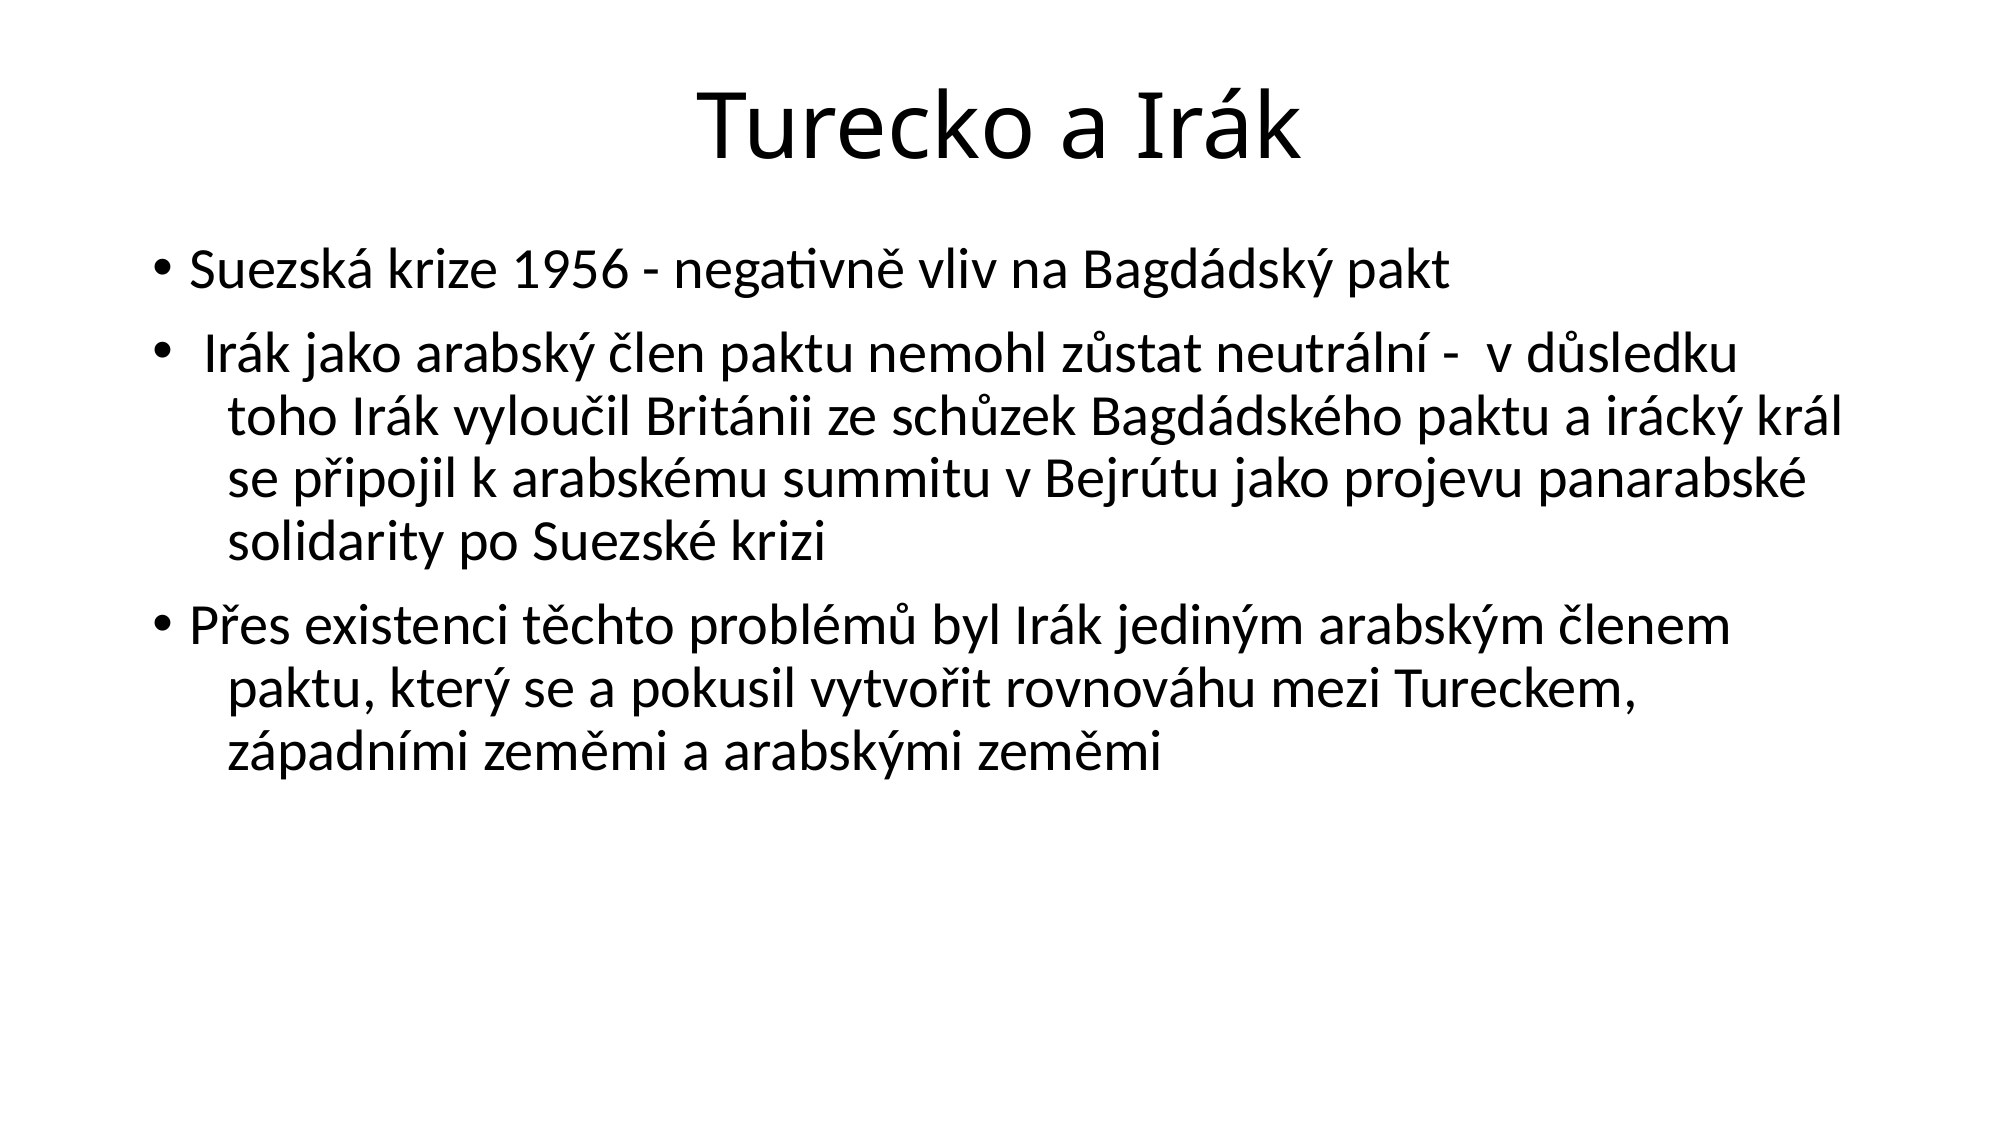

# Turecko a Irák
Suezská krize 1956 - negativně vliv na Bagdádský pakt
 Irák jako arabský člen paktu nemohl zůstat neutrální - v důsledku toho Irák vyloučil Británii ze schůzek Bagdádského paktu a irácký král se připojil k arabskému summitu v Bejrútu jako projevu panarabské solidarity po Suezské krizi
Přes existenci těchto problémů byl Irák jediným arabským členem paktu, který se a pokusil vytvořit rovnováhu mezi Tureckem, západními zeměmi a arabskými zeměmi